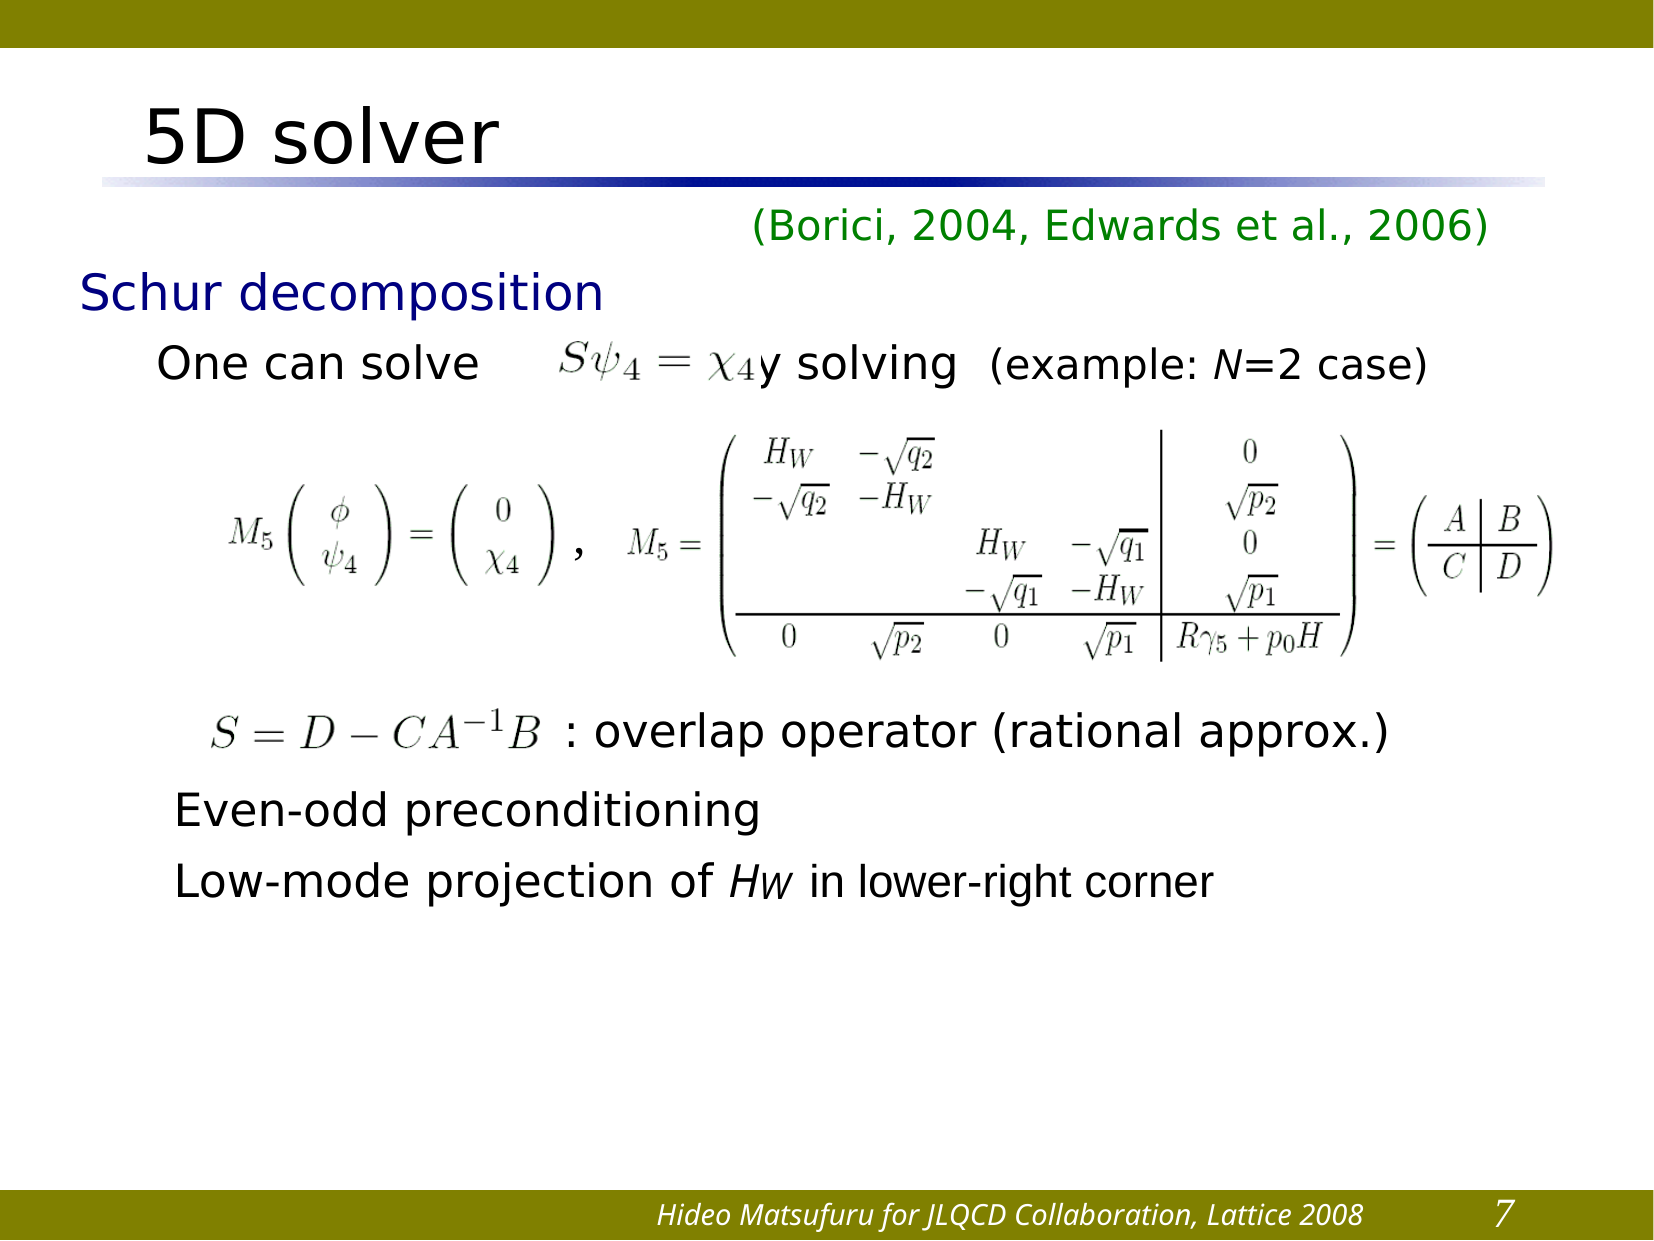

# 5D solver
 (Borici, 2004, Edwards et al., 2006)
Schur decomposition
One can solve by solving (example: N=2 case)
,
: overlap operator (rational approx.)
Even-odd preconditioning
Low-mode projection of HW in lower-right corner